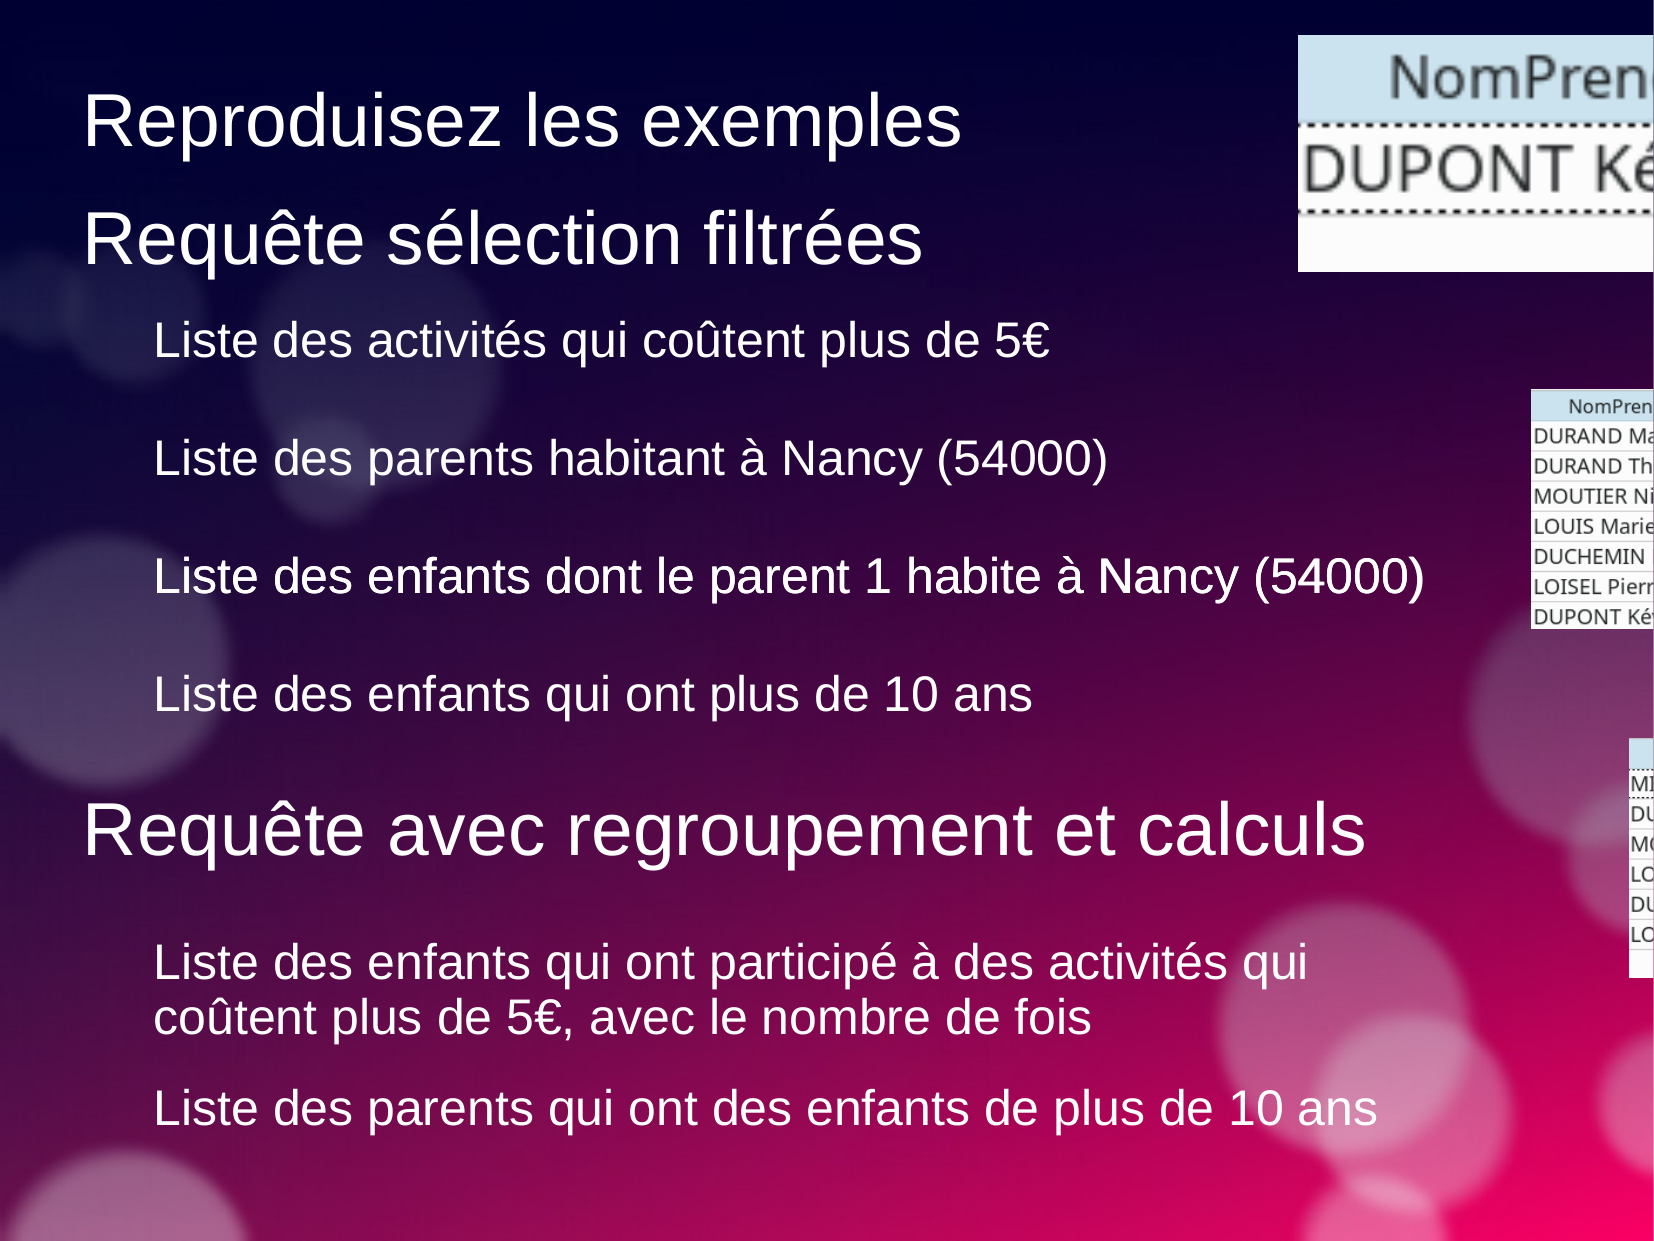

# Reproduisez les exemples
Requête sélection filtrées
Liste des activités qui coûtent plus de 5€
Liste des parents habitant à Nancy (54000)
Liste des enfants dont le parent 1 habite à Nancy (54000)
Liste des enfants dont le parent 1 habite à Nancy (54000)
Liste des enfants qui ont plus de 10 ans
Requête avec regroupement et calculs
Liste des enfants qui ont participé à des activités qui
coûtent plus de 5€, avec le nombre de fois
Liste des parents qui ont des enfants de plus de 10 ans